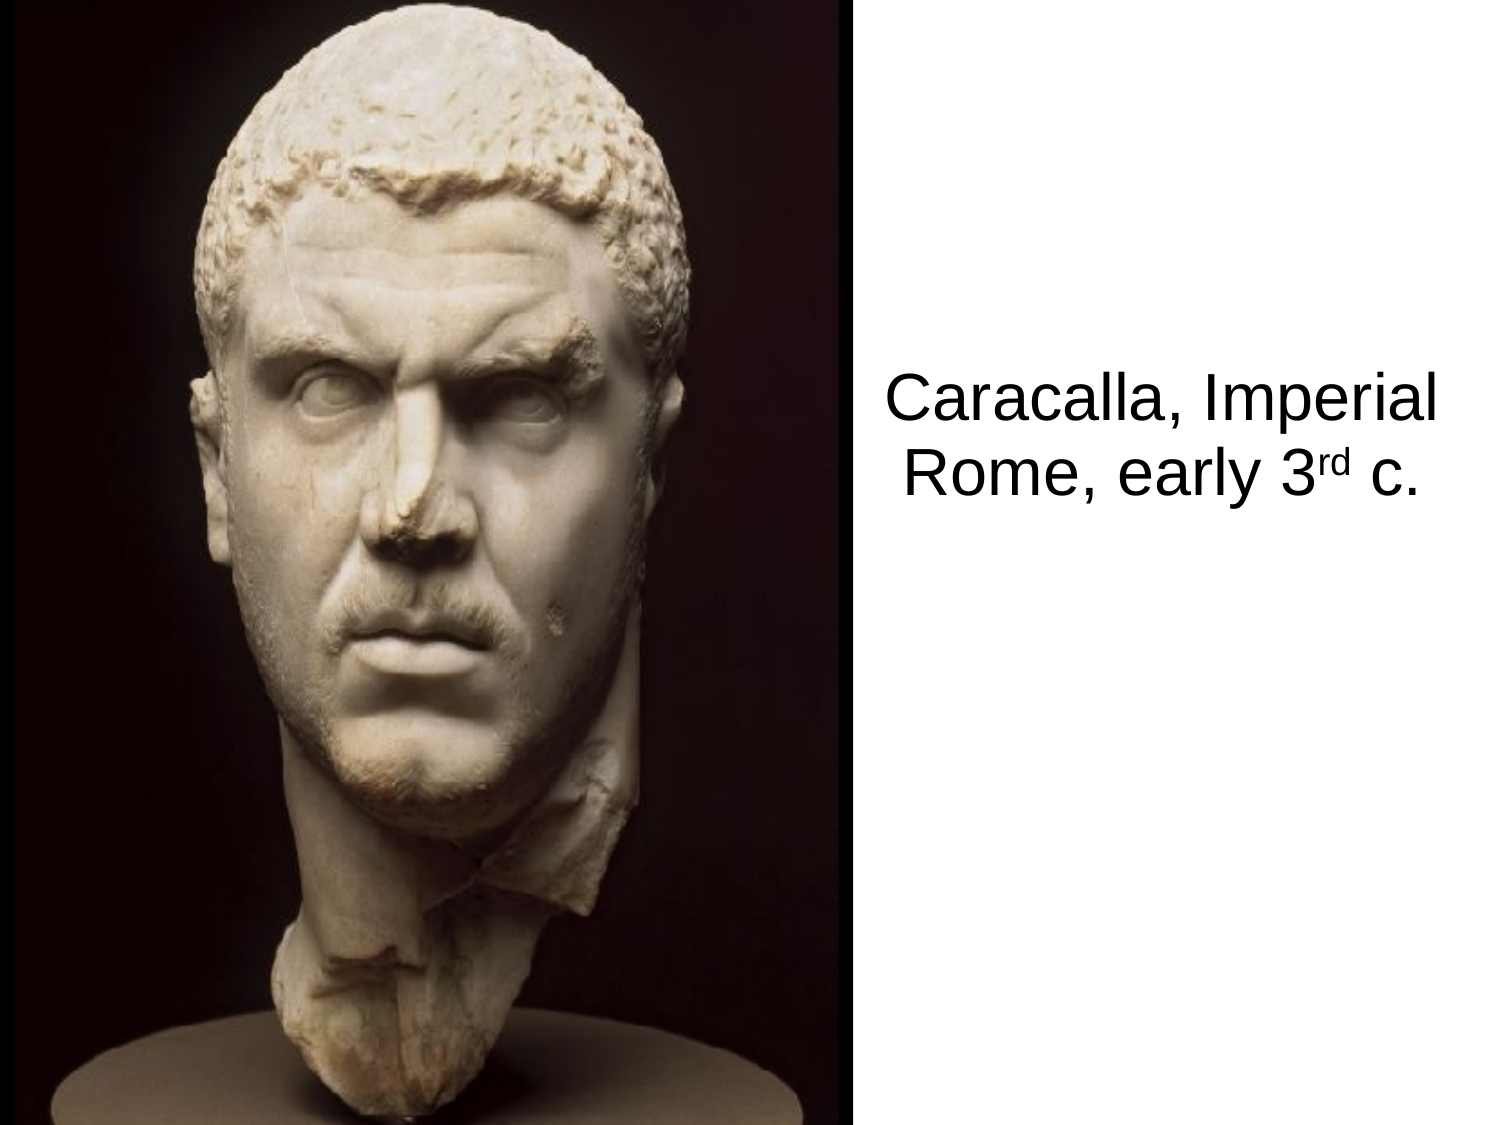

# Caracalla, Imperial Rome, early 3rd c.